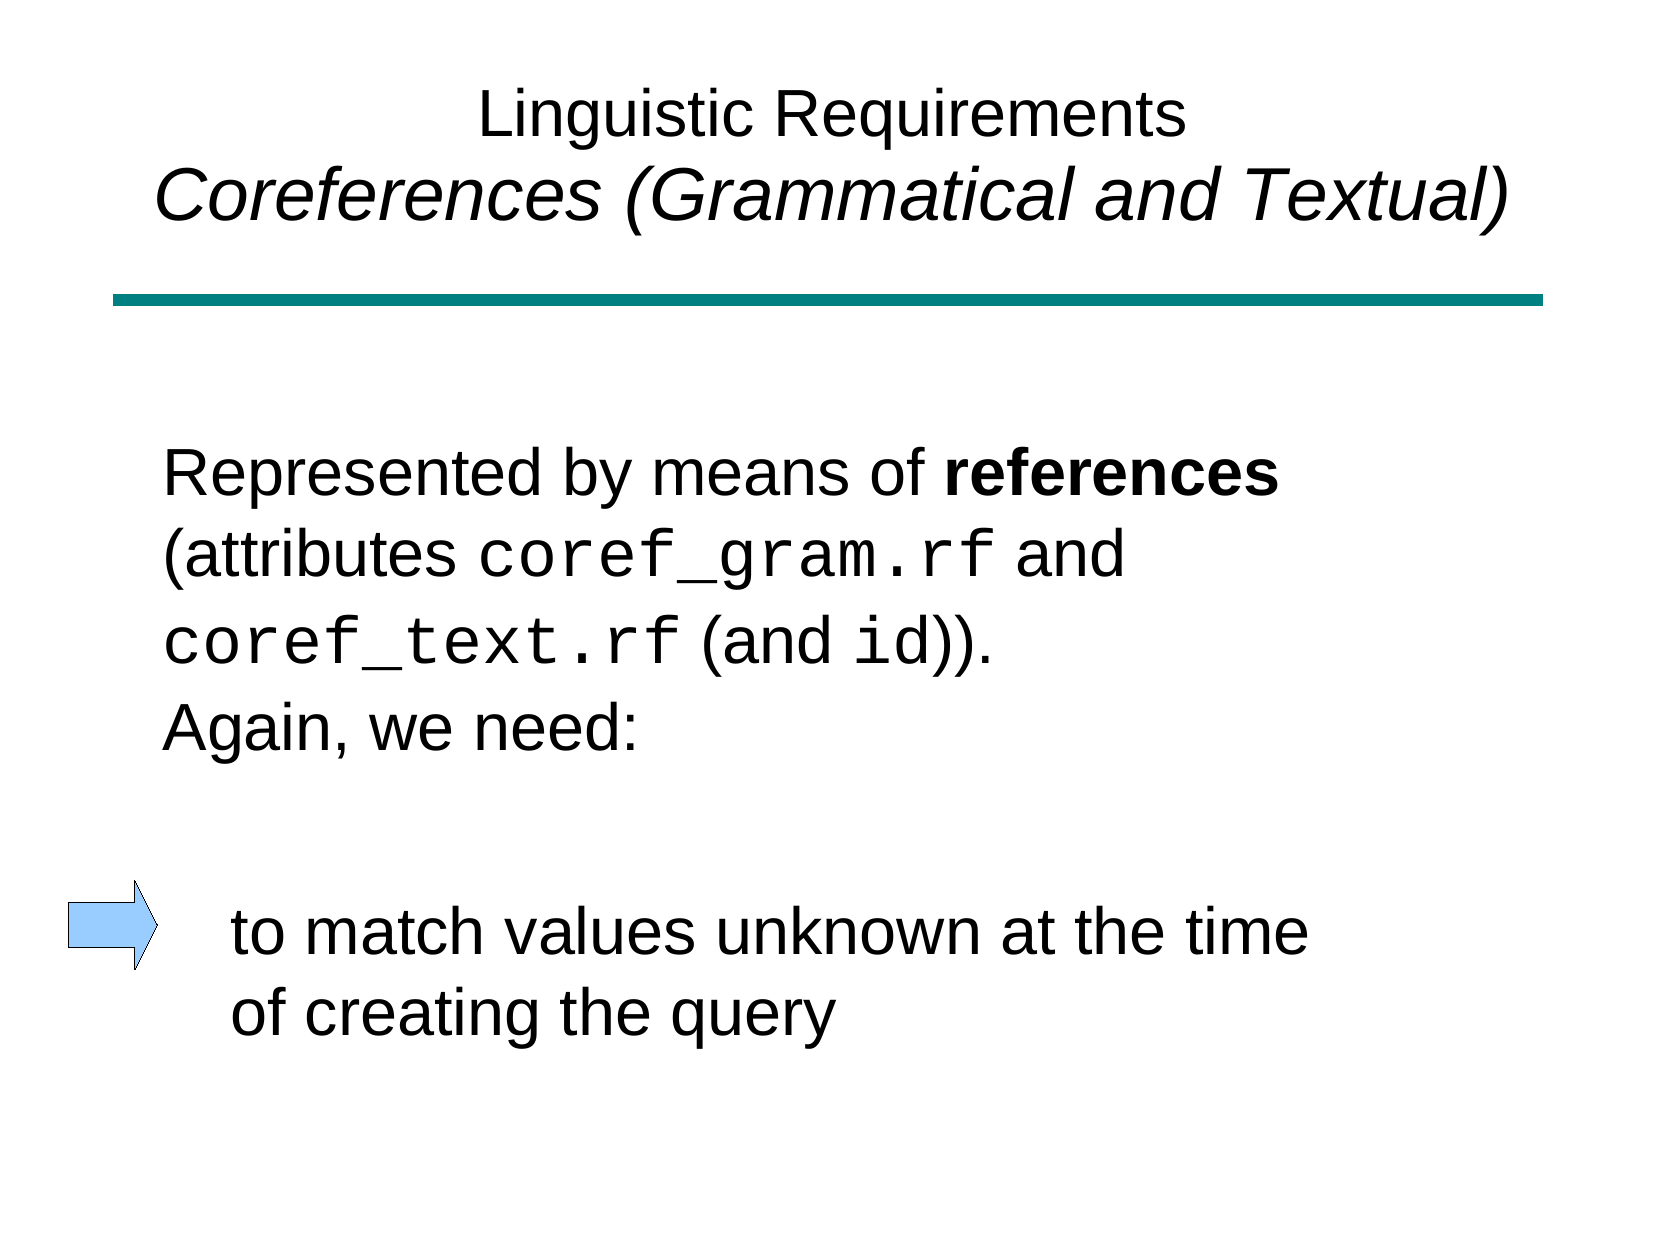

# Linguistic Requirements Coreferences (Grammatical and Textual)
Represented by means of references
(attributes coref_gram.rf and
coref_text.rf (and id)).
Again, we need:
to match values unknown at the time
of creating the query